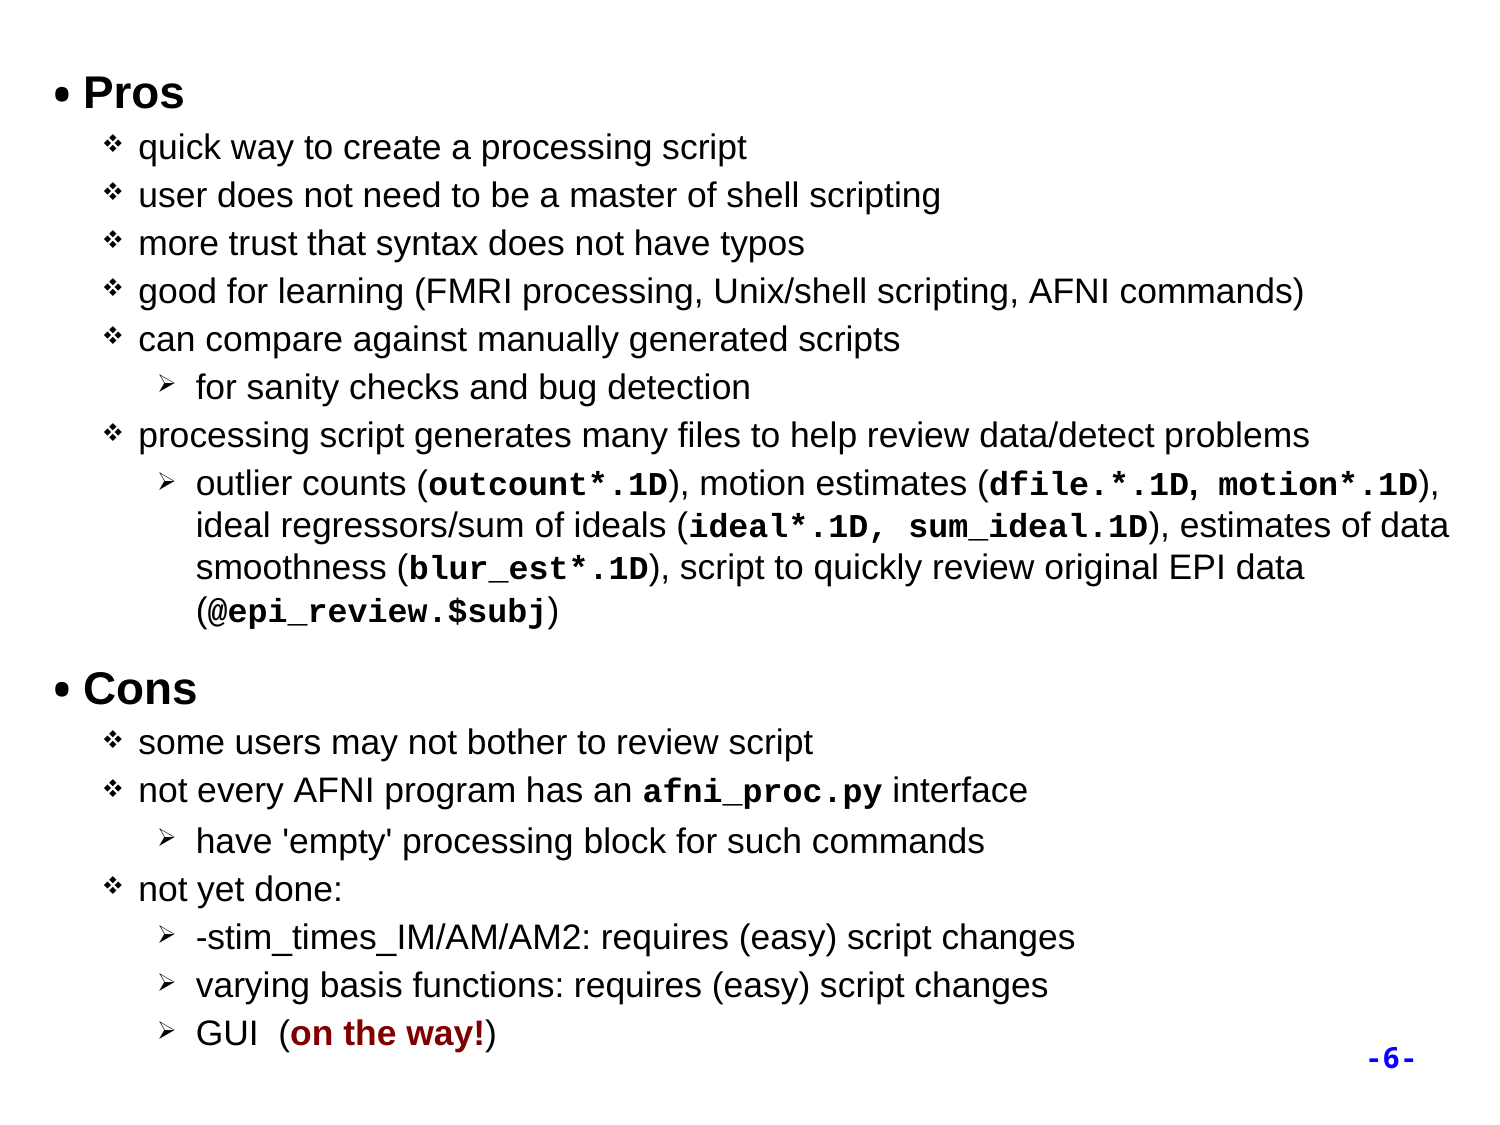

# Pros
quick way to create a processing script
user does not need to be a master of shell scripting
more trust that syntax does not have typos
good for learning (FMRI processing, Unix/shell scripting, AFNI commands)
can compare against manually generated scripts
for sanity checks and bug detection
processing script generates many files to help review data/detect problems
outlier counts (outcount*.1D), motion estimates (dfile.*.1D, motion*.1D), ideal regressors/sum of ideals (ideal*.1D, sum_ideal.1D), estimates of data smoothness (blur_est*.1D), script to quickly review original EPI data (@epi_review.$subj)
Cons
some users may not bother to review script
not every AFNI program has an afni_proc.py interface
have 'empty' processing block for such commands
not yet done:
-stim_times_IM/AM/AM2: requires (easy) script changes
varying basis functions: requires (easy) script changes
GUI (on the way!)